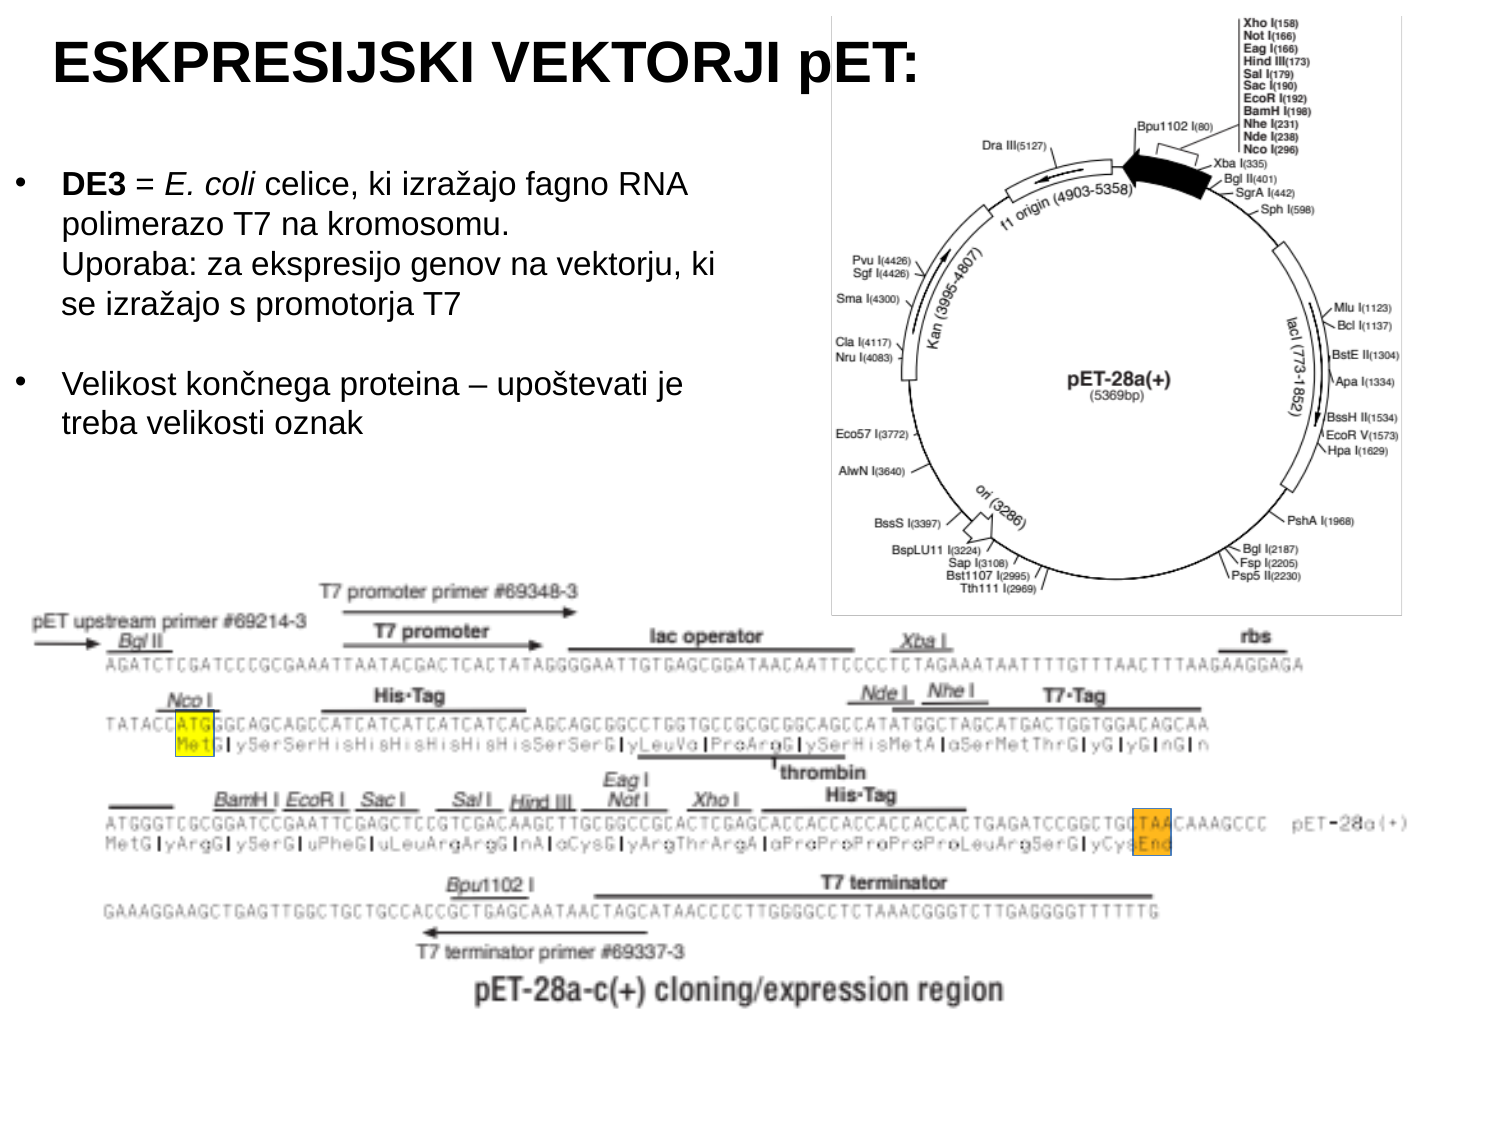

ESKPRESIJSKI VEKTORJI pET:
DE3 = E. coli celice, ki izražajo fagno RNA polimerazo T7 na kromosomu.
 Uporaba: za ekspresijo genov na vektorju, ki
 se izražajo s promotorja T7
Velikost končnega proteina – upoštevati je treba velikosti oznak